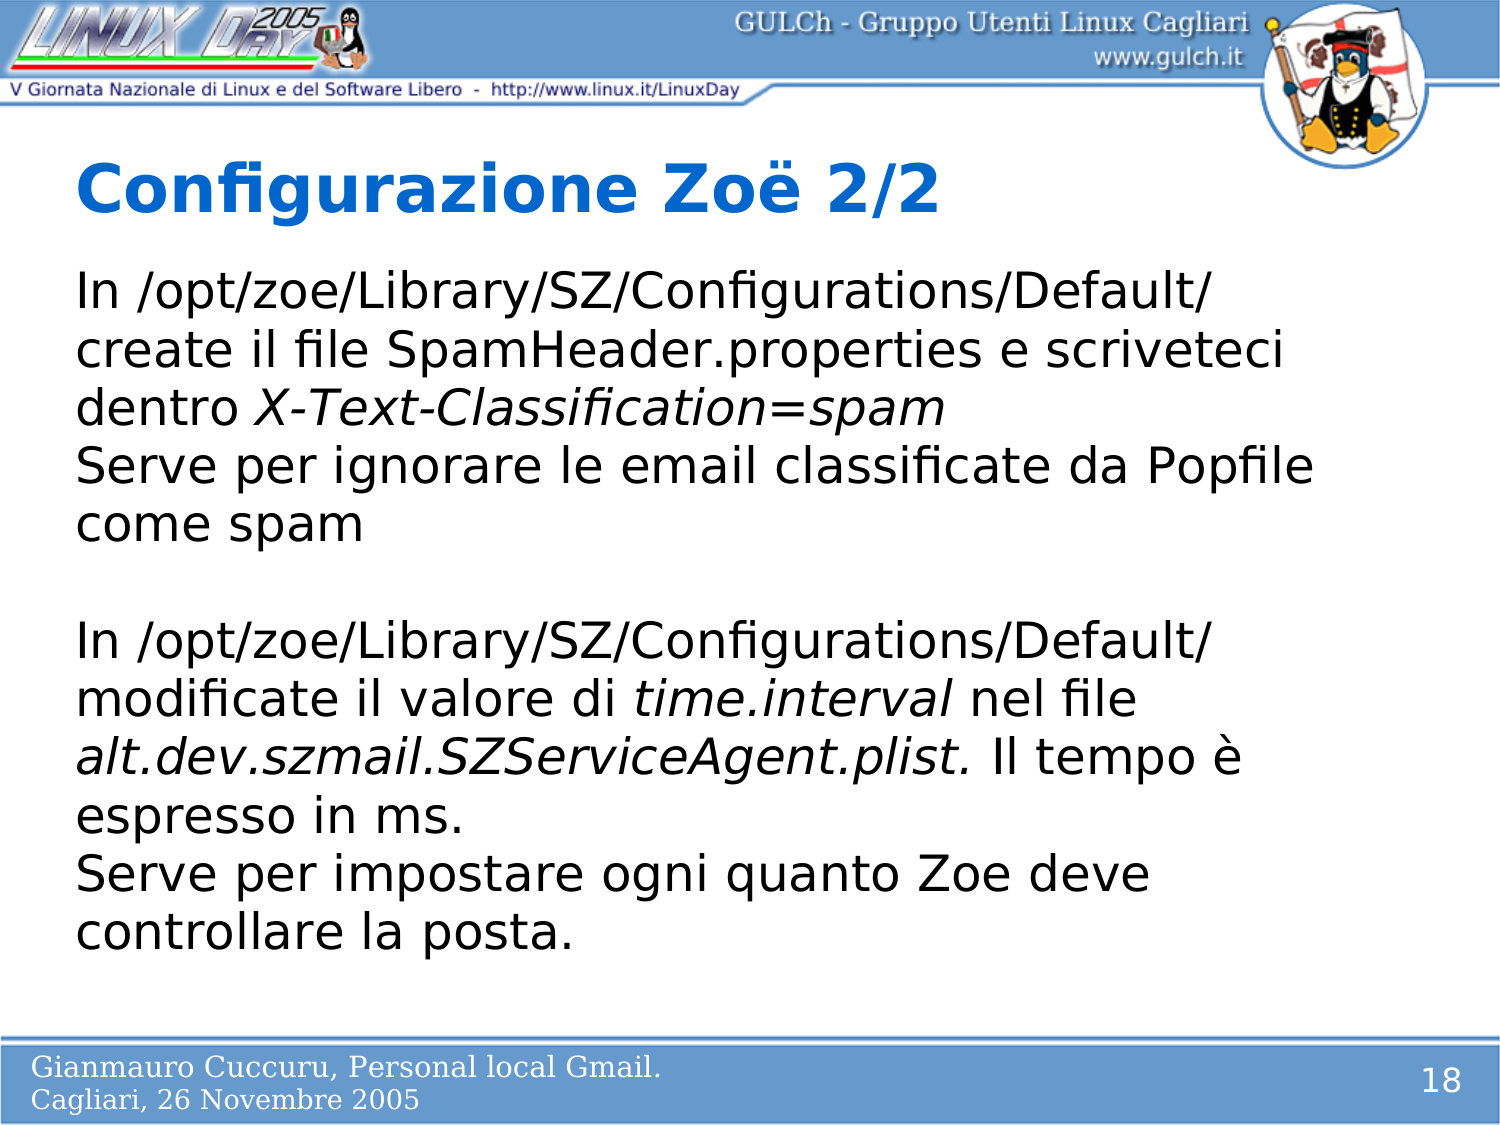

Configurazione Zoë 2/2
In /opt/zoe/Library/SZ/Configurations/Default/
create il file SpamHeader.properties e scriveteci dentro X-Text-Classification=spam
Serve per ignorare le email classificate da Popfile come spam
In /opt/zoe/Library/SZ/Configurations/Default/ modificate il valore di time.interval nel file
alt.dev.szmail.SZServiceAgent.plist. Il tempo è espresso in ms.
Serve per impostare ogni quanto Zoe deve controllare la posta.